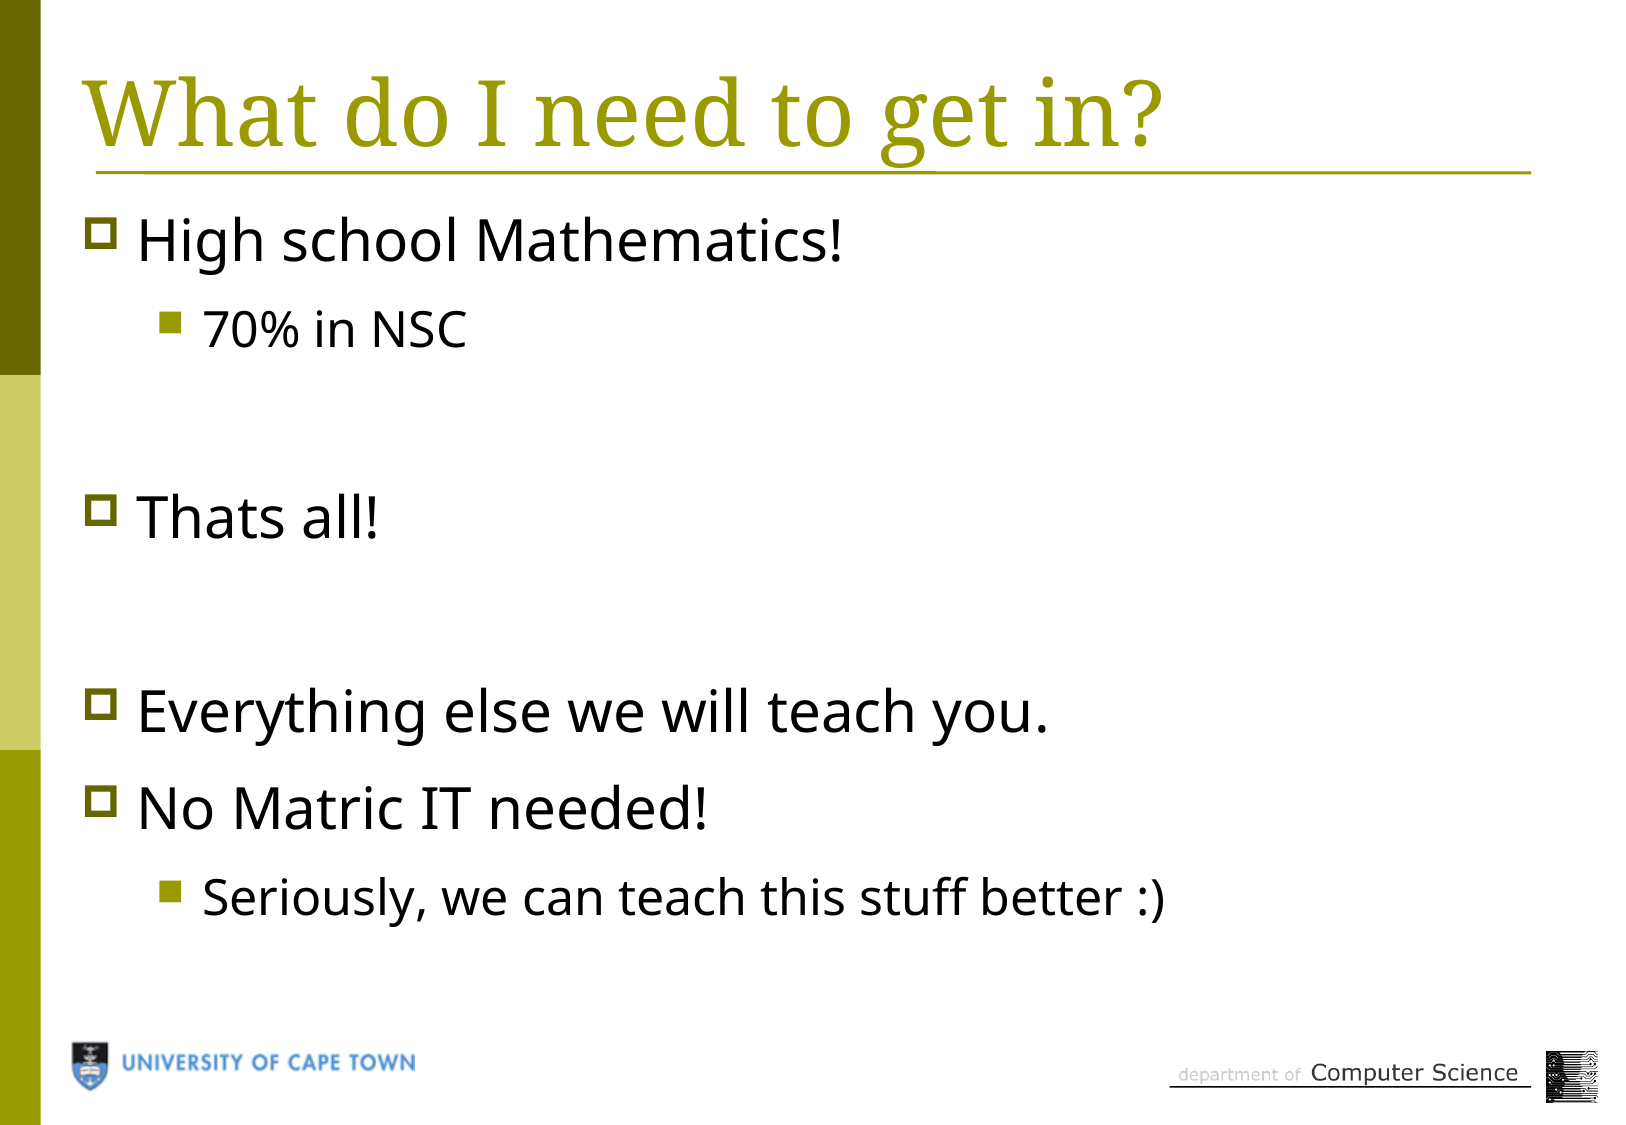

# What do I need to get in?
High school Mathematics!
70% in NSC
Thats all!
Everything else we will teach you.
No Matric IT needed!
Seriously, we can teach this stuff better :)